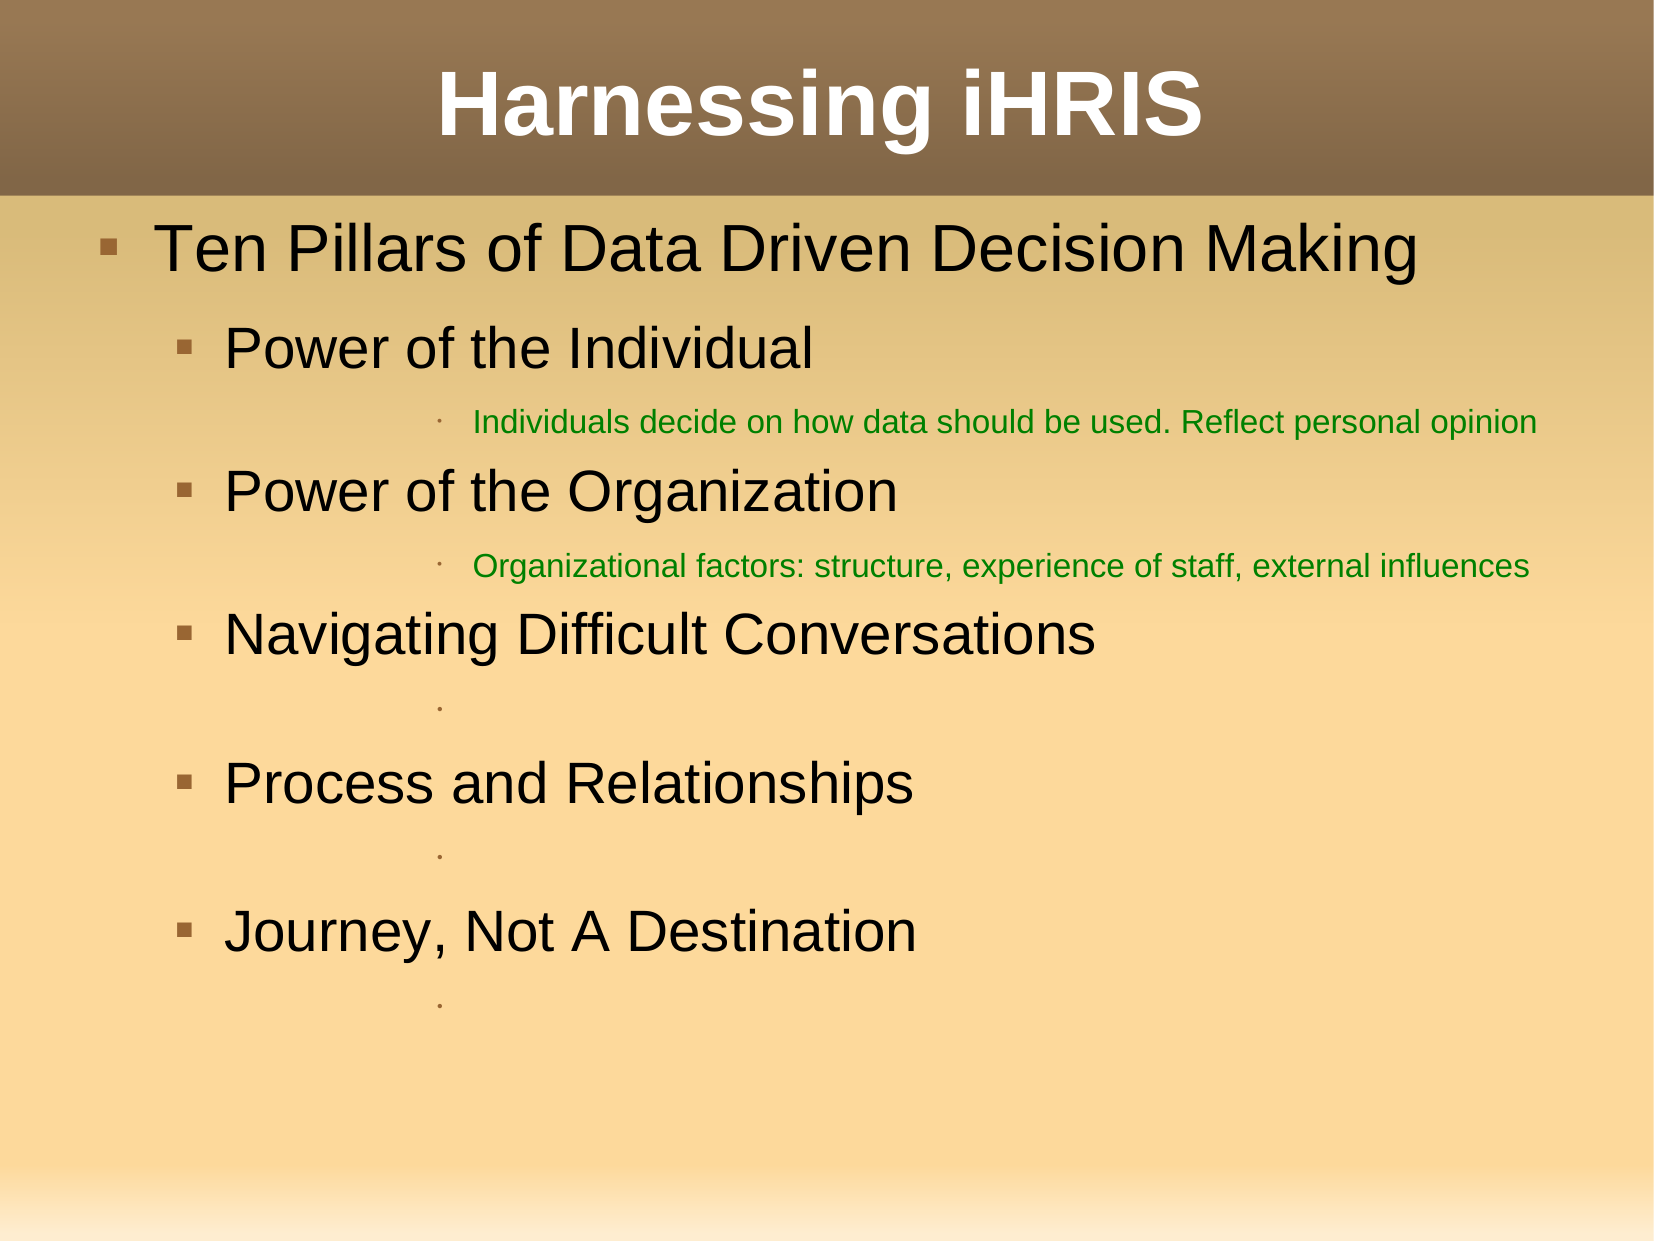

# Harnessing iHRIS
Ten Pillars of Data Driven Decision Making
Power of the Individual
Individuals decide on how data should be used. Reflect personal opinion
Power of the Organization
Organizational factors: structure, experience of staff, external influences
Navigating Difficult Conversations
Process and Relationships
Journey, Not A Destination